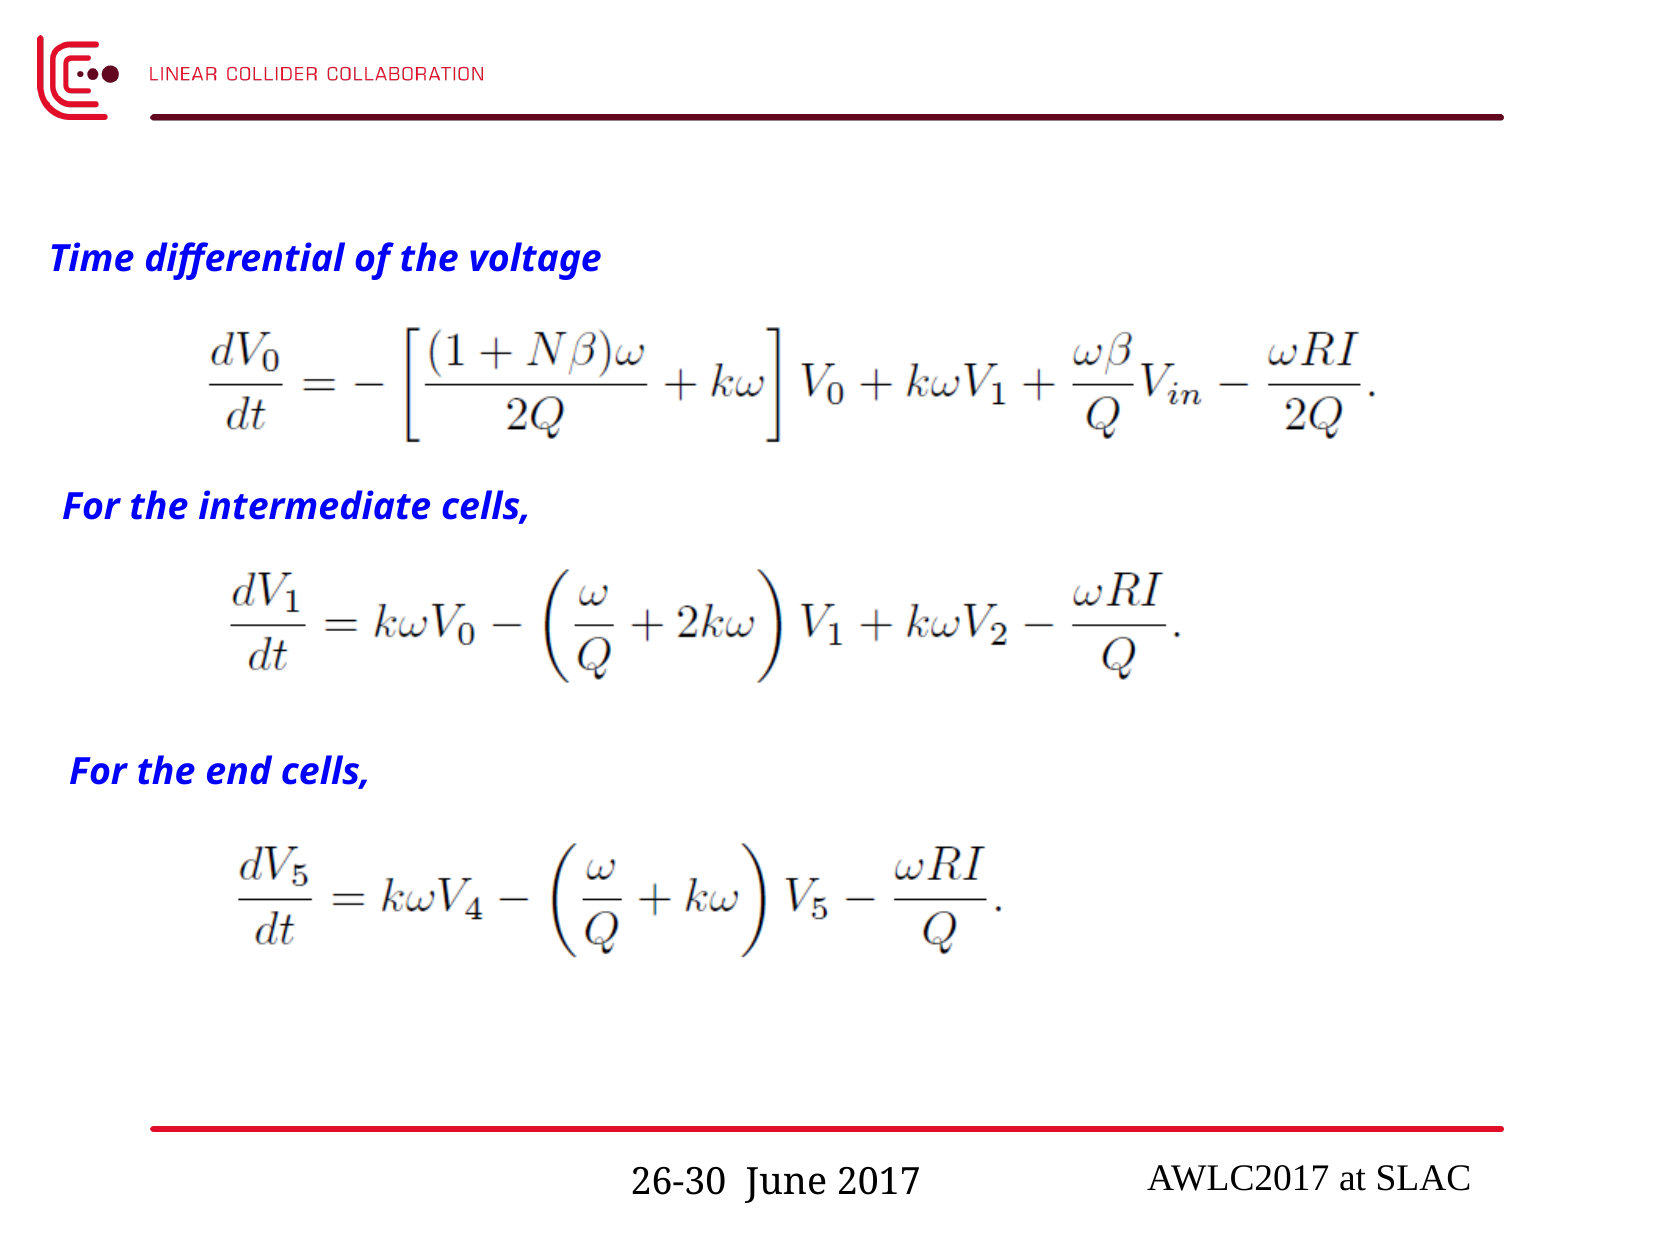

Time differential of the voltage
For the intermediate cells,
For the end cells,